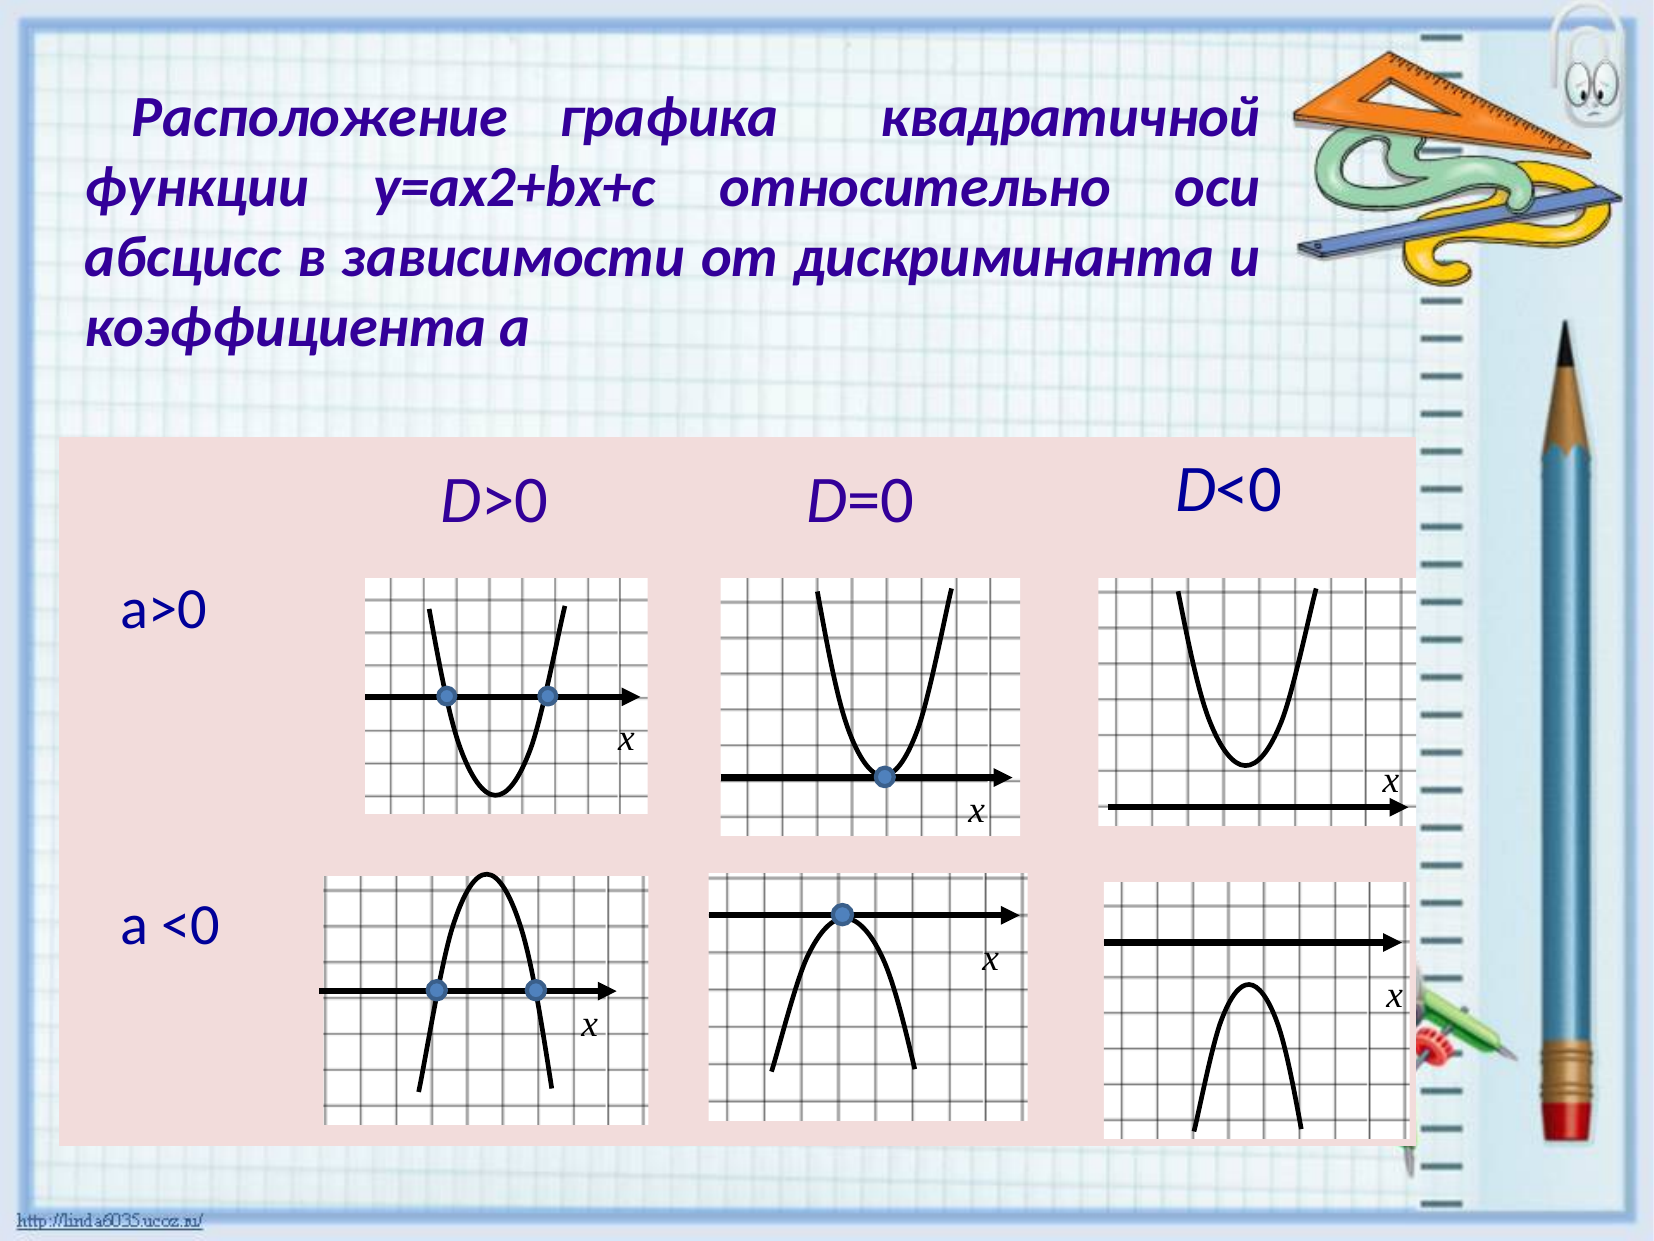

Расположение графика квадратичной функции у=aх2+bx+c относительно оси абсцисс в зависимости от дискриминанта и коэффициента а
| | | | |
| --- | --- | --- | --- |
| | | | |
| | | | |
D<0
D>0
D=0
а>0
x
x
x
x
x
а <0
x